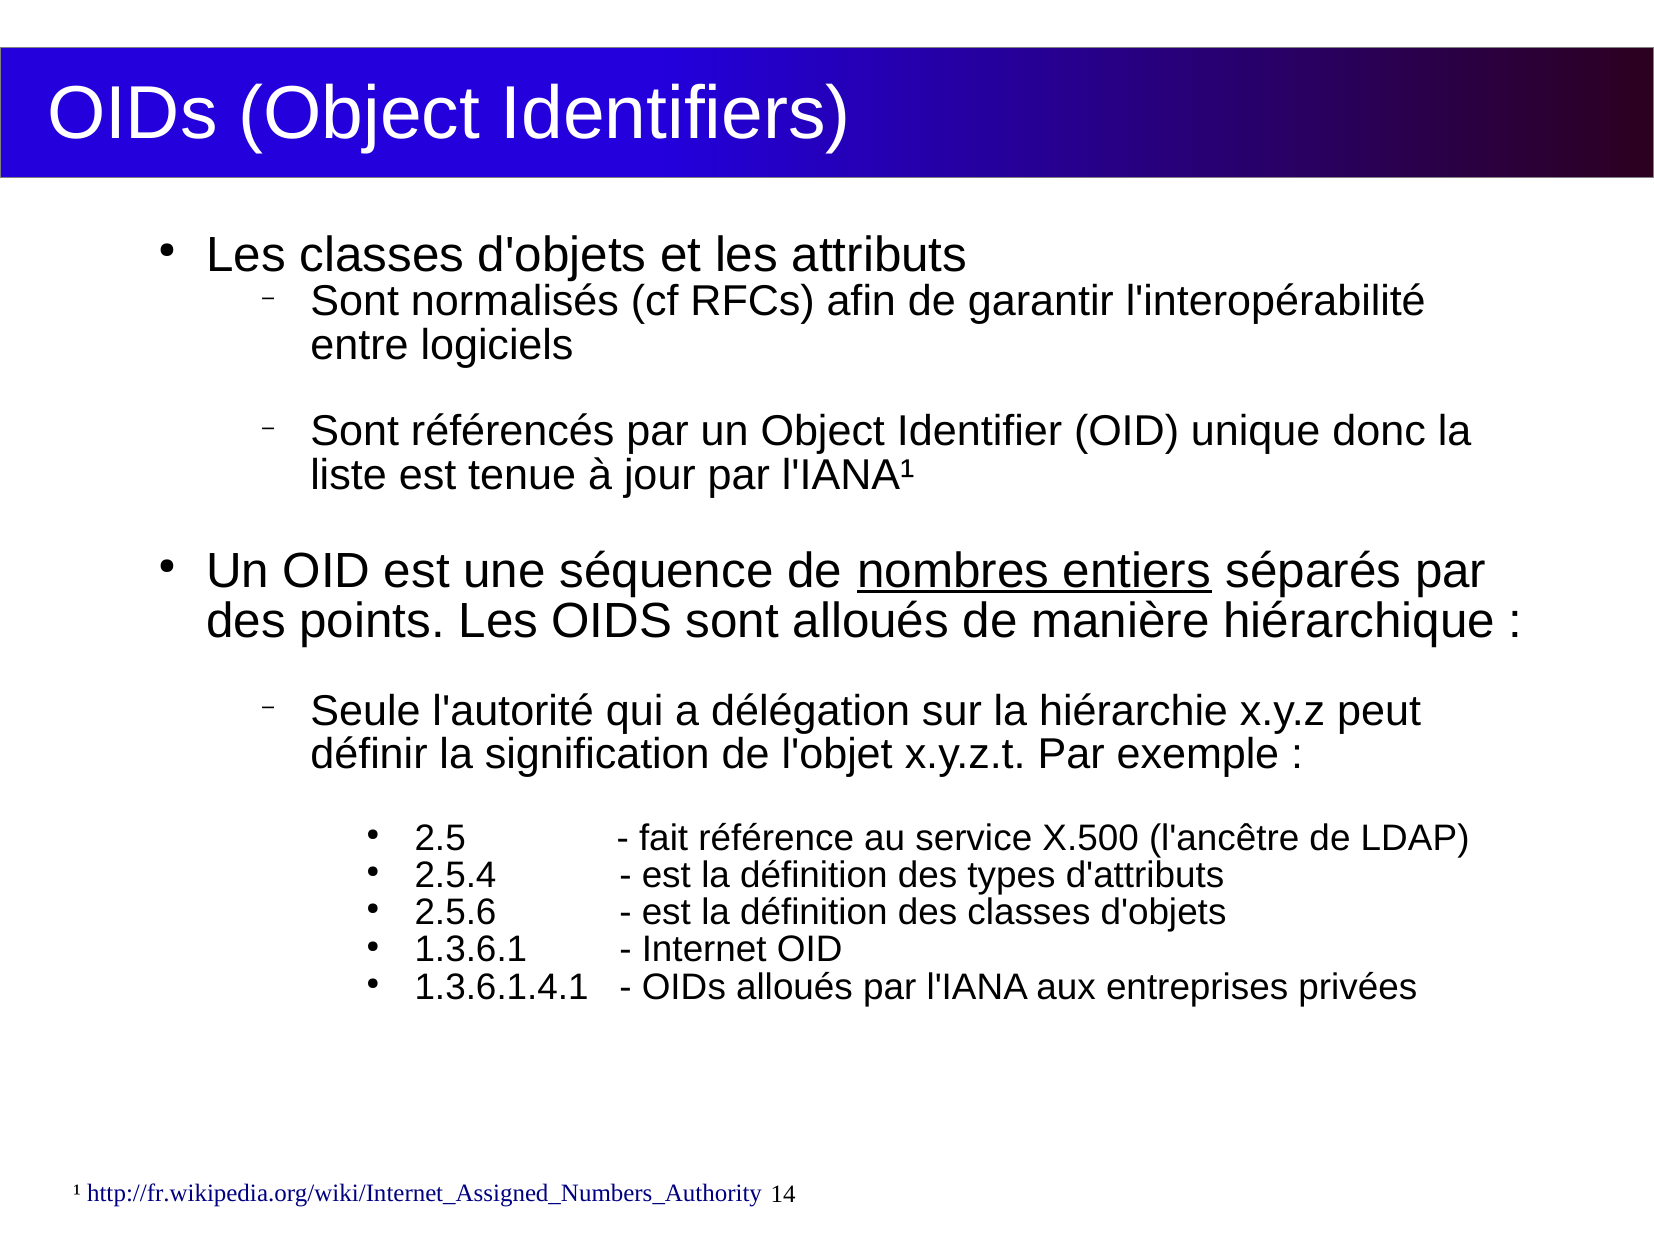

# OIDs (Object Identifiers)
Les classes d'objets et les attributs
Sont normalisés (cf RFCs) afin de garantir l'interopérabilité entre logiciels
Sont référencés par un Object Identifier (OID) unique donc la liste est tenue à jour par l'IANA¹
Un OID est une séquence de nombres entiers séparés par des points. Les OIDS sont alloués de manière hiérarchique :
Seule l'autorité qui a délégation sur la hiérarchie x.y.z peut définir la signification de l'objet x.y.z.t. Par exemple :
2.5		 - fait référence au service X.500 (l'ancêtre de LDAP)
2.5.4 - est la définition des types d'attributs
2.5.6 - est la définition des classes d'objets
1.3.6.1 - Internet OID
1.3.6.1.4.1 - OIDs alloués par l'IANA aux entreprises privées
 ¹ http://fr.wikipedia.org/wiki/Internet_Assigned_Numbers_Authority